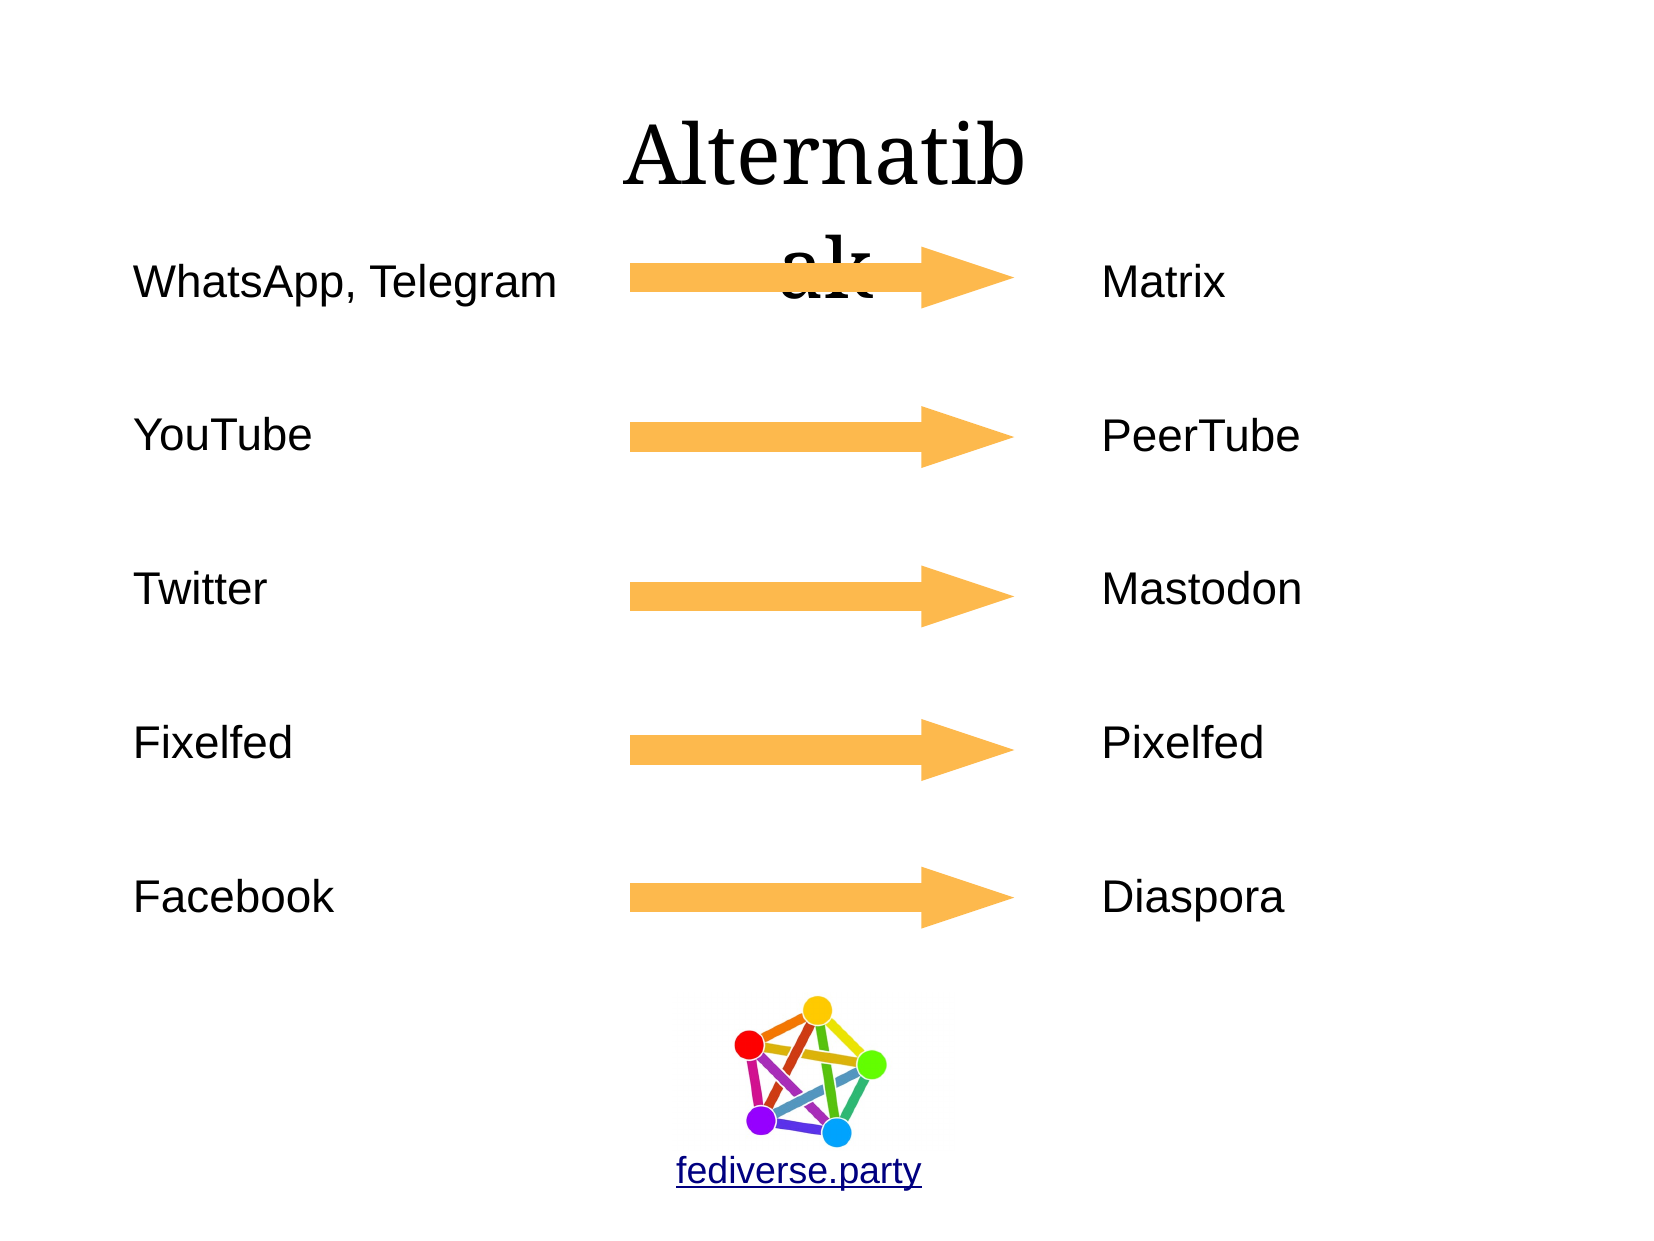

Alternatibak
WhatsApp, Telegram
YouTube
Twitter
Fixelfed
Facebook
Matrix
PeerTube
Mastodon
Pixelfed
Diaspora
fediverse.party